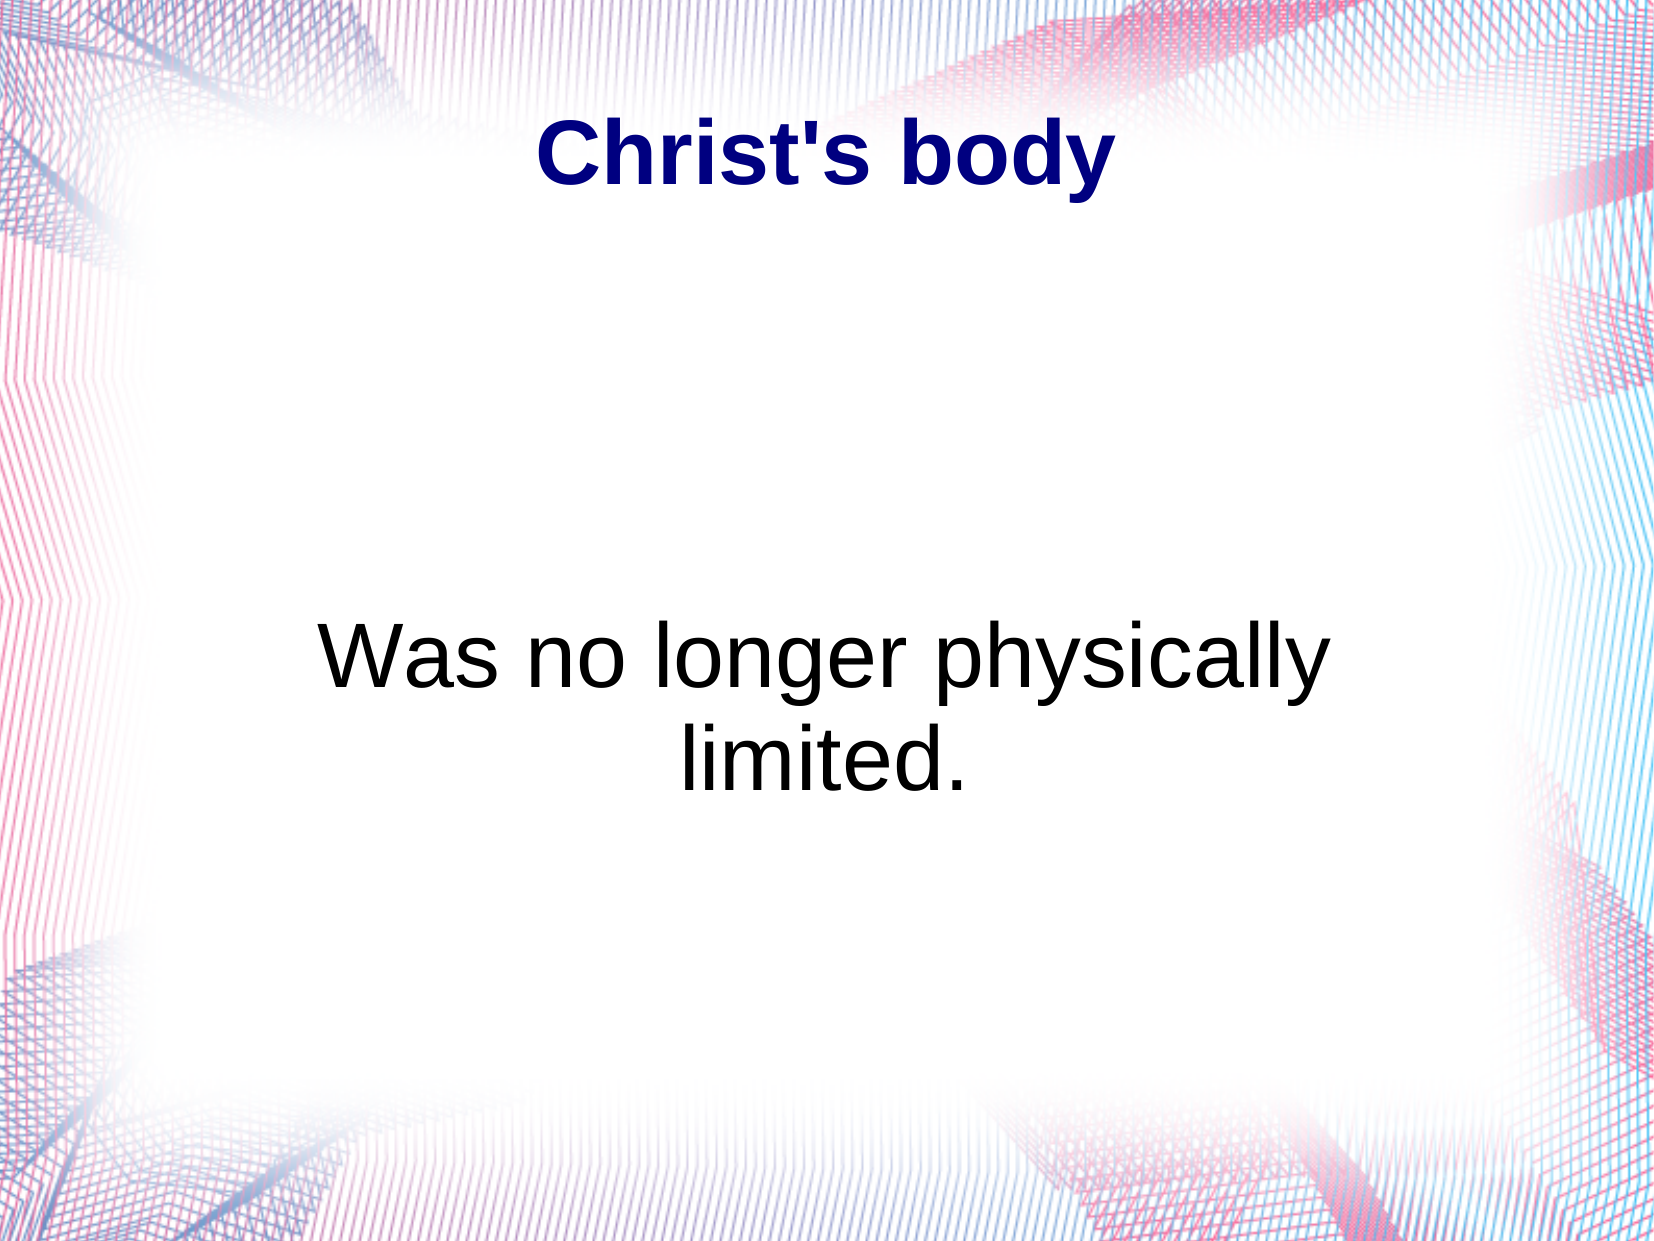

# Christ's body
Was no longer physically limited.